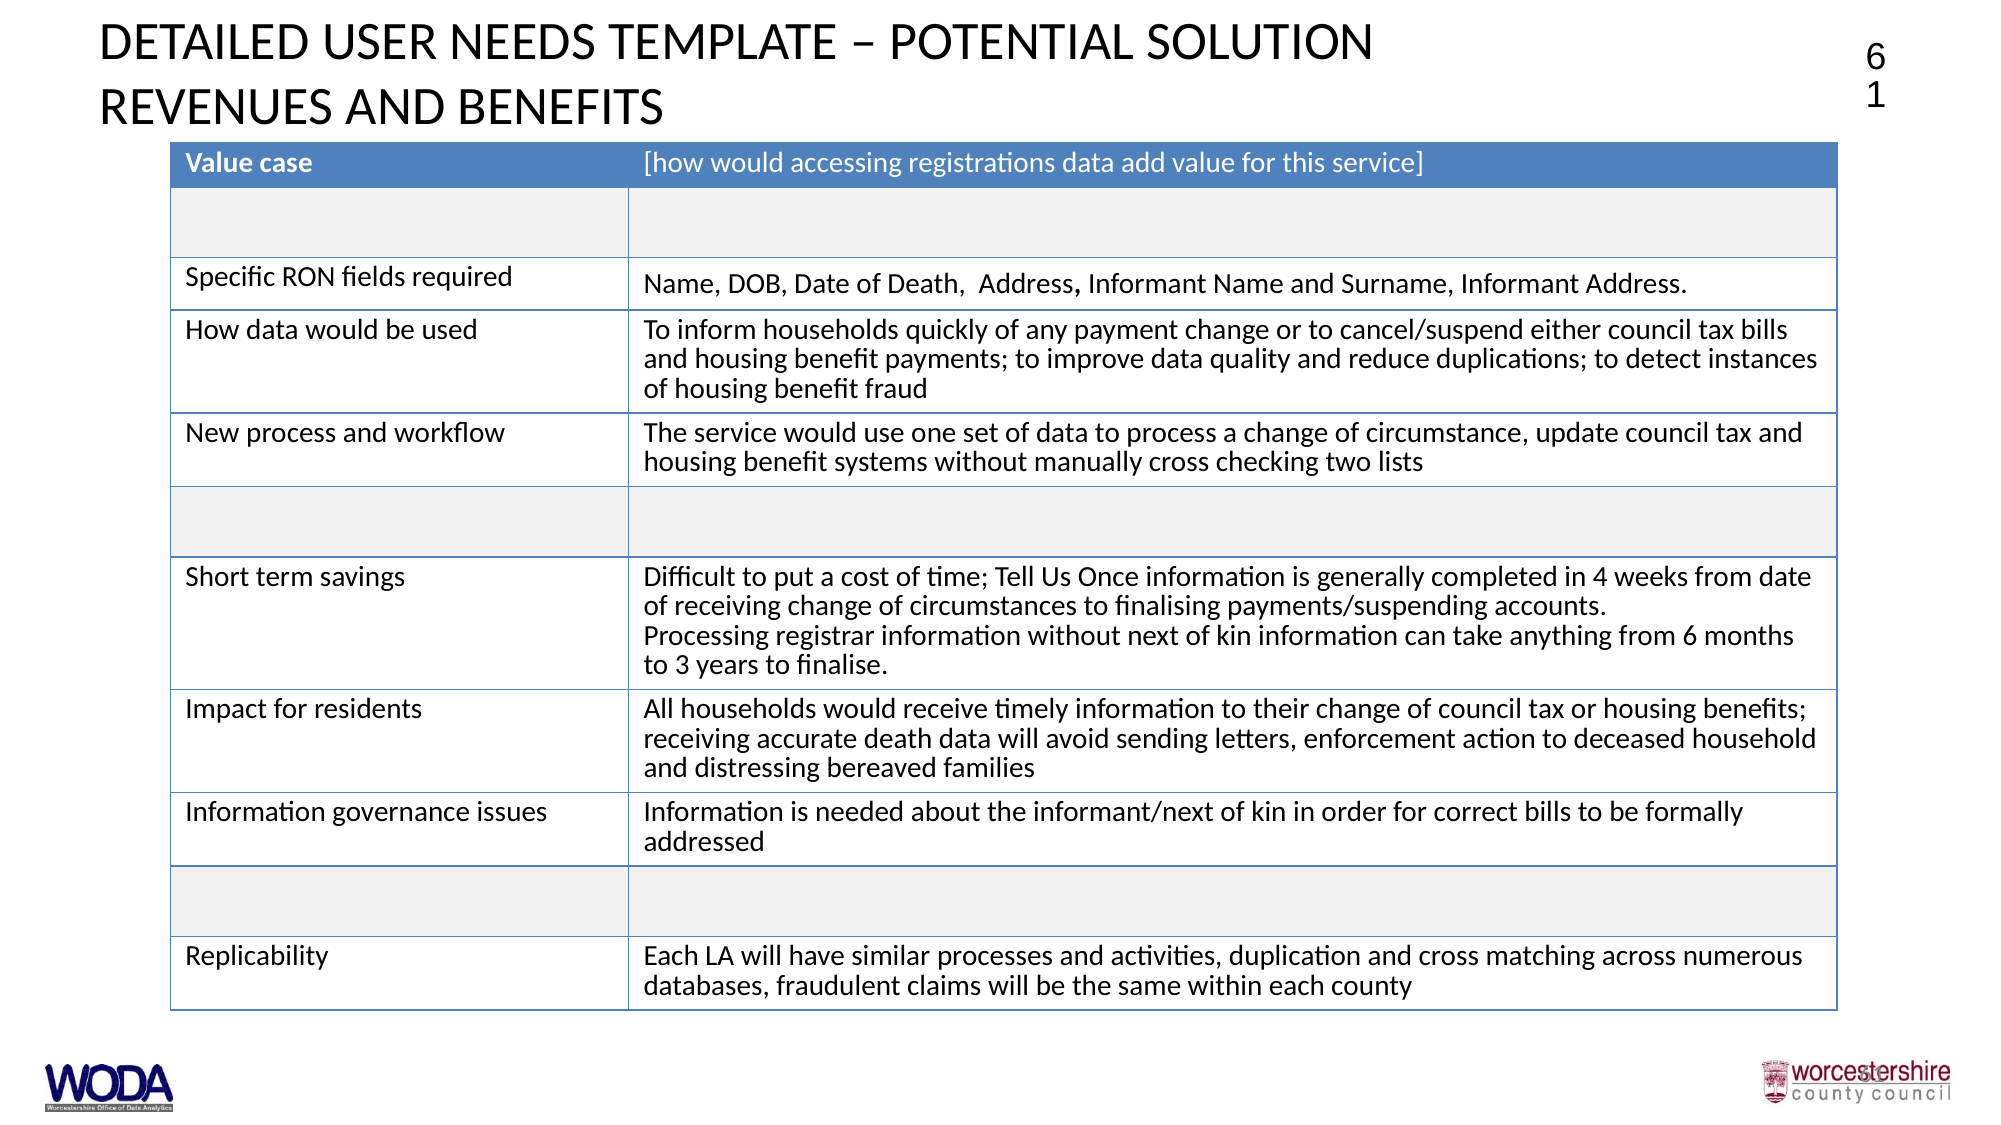

# DETAILED USER NEEDS TEMPLATE – POTENTIAL SOLUTION REVENUES AND BENEFITS
| Value case | [how would accessing registrations data add value for this service] |
| --- | --- |
| | |
| Specific RON fields required | Name, DOB, Date of Death, Address, Informant Name and Surname, Informant Address. |
| How data would be used | To inform households quickly of any payment change or to cancel/suspend either council tax bills and housing benefit payments; to improve data quality and reduce duplications; to detect instances of housing benefit fraud |
| New process and workflow | The service would use one set of data to process a change of circumstance, update council tax and housing benefit systems without manually cross checking two lists |
| | |
| Short term savings | Difficult to put a cost of time; Tell Us Once information is generally completed in 4 weeks from date of receiving change of circumstances to finalising payments/suspending accounts. Processing registrar information without next of kin information can take anything from 6 months to 3 years to finalise. |
| Impact for residents | All households would receive timely information to their change of council tax or housing benefits; receiving accurate death data will avoid sending letters, enforcement action to deceased household and distressing bereaved families |
| Information governance issues | Information is needed about the informant/next of kin in order for correct bills to be formally addressed |
| | |
| Replicability | Each LA will have similar processes and activities, duplication and cross matching across numerous databases, fraudulent claims will be the same within each county |